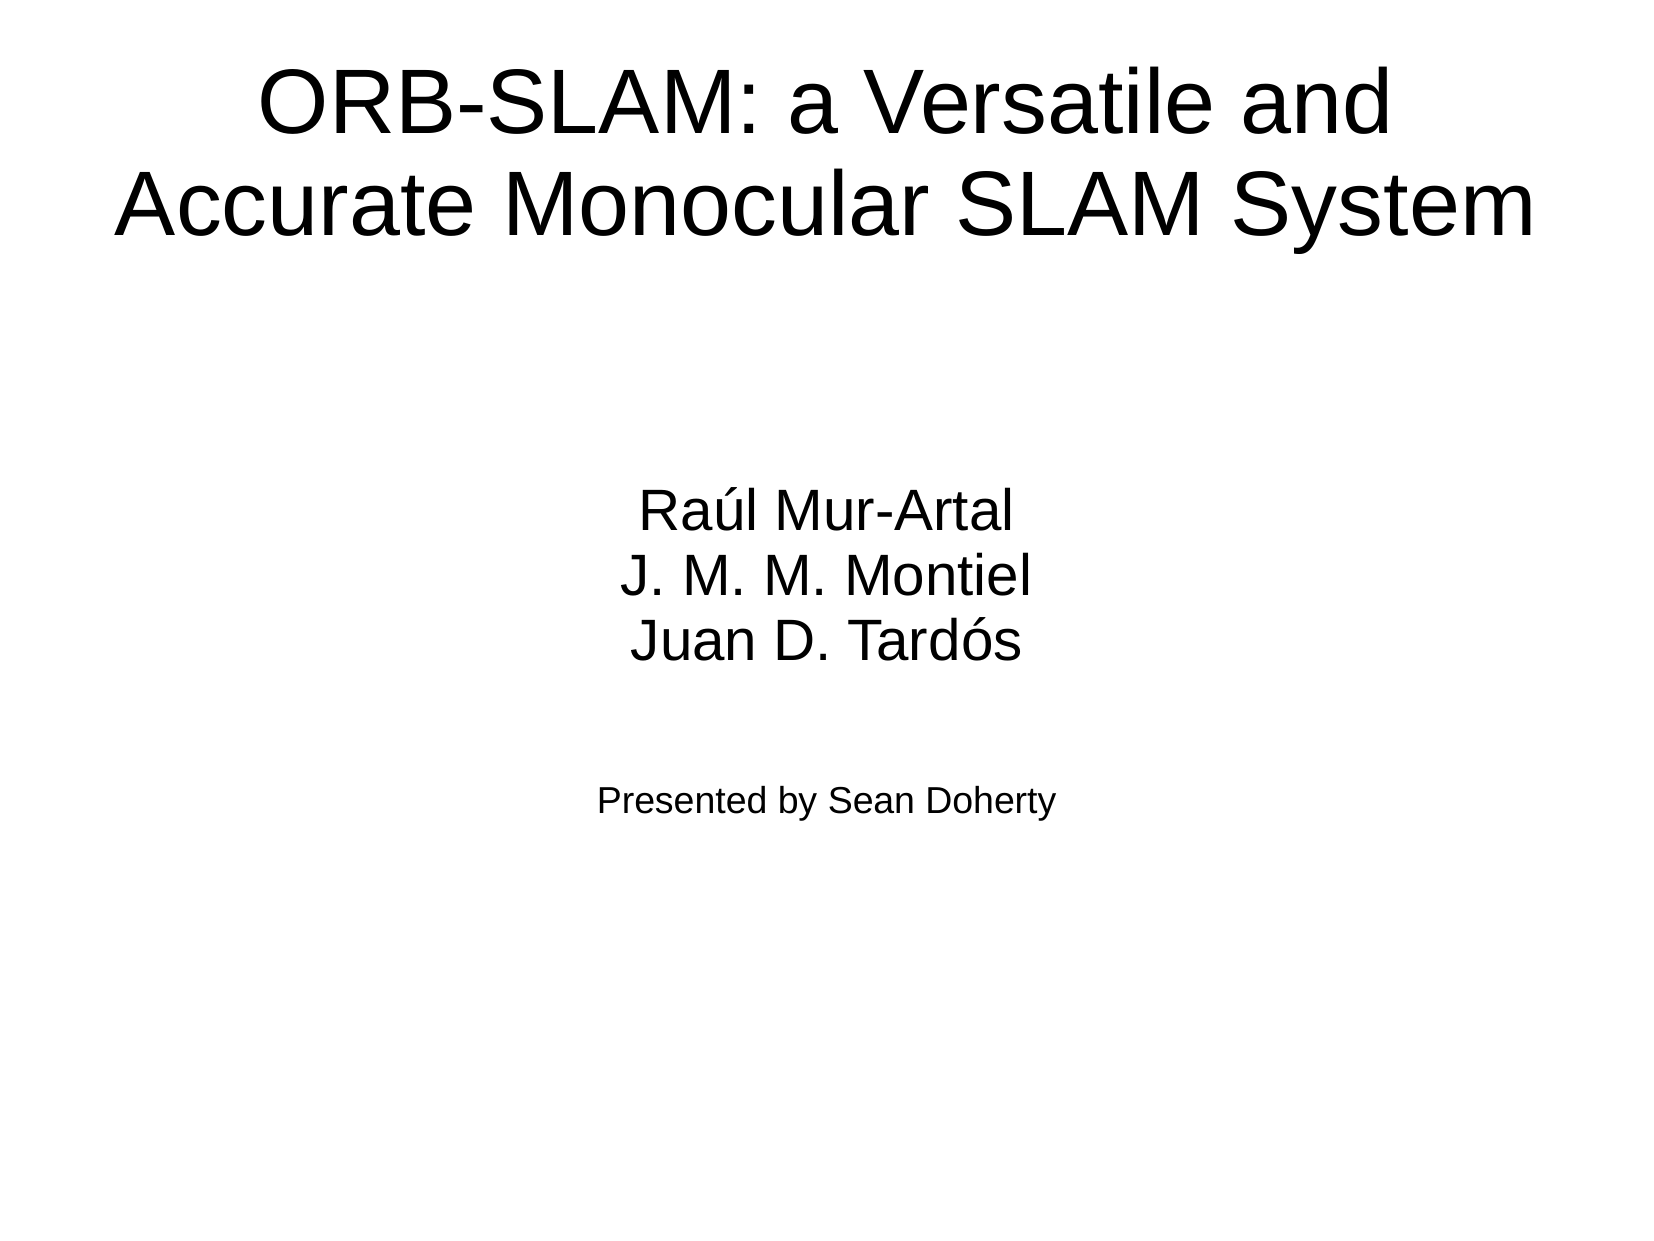

# ORB-SLAM: a Versatile and Accurate Monocular SLAM System
Raúl Mur-Artal
J. M. M. Montiel
Juan D. Tardós
Presented by Sean Doherty